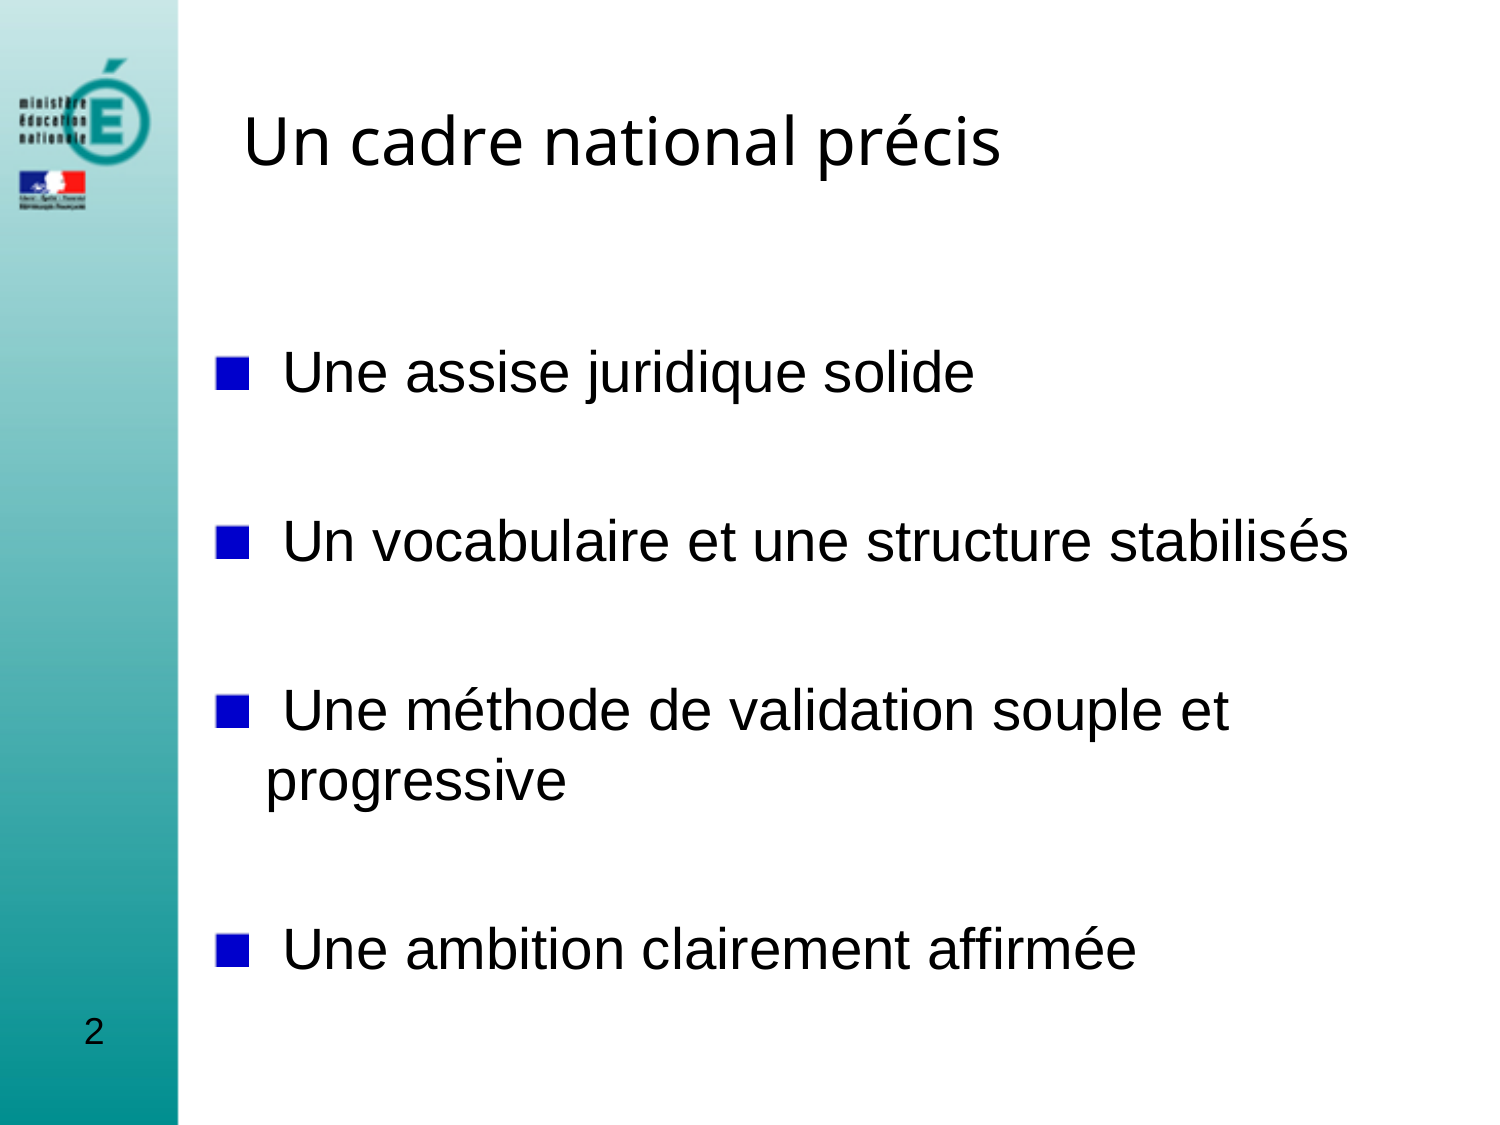

Un cadre national précis
 Une assise juridique solide
 Un vocabulaire et une structure stabilisés
 Une méthode de validation souple et progressive
 Une ambition clairement affirmée